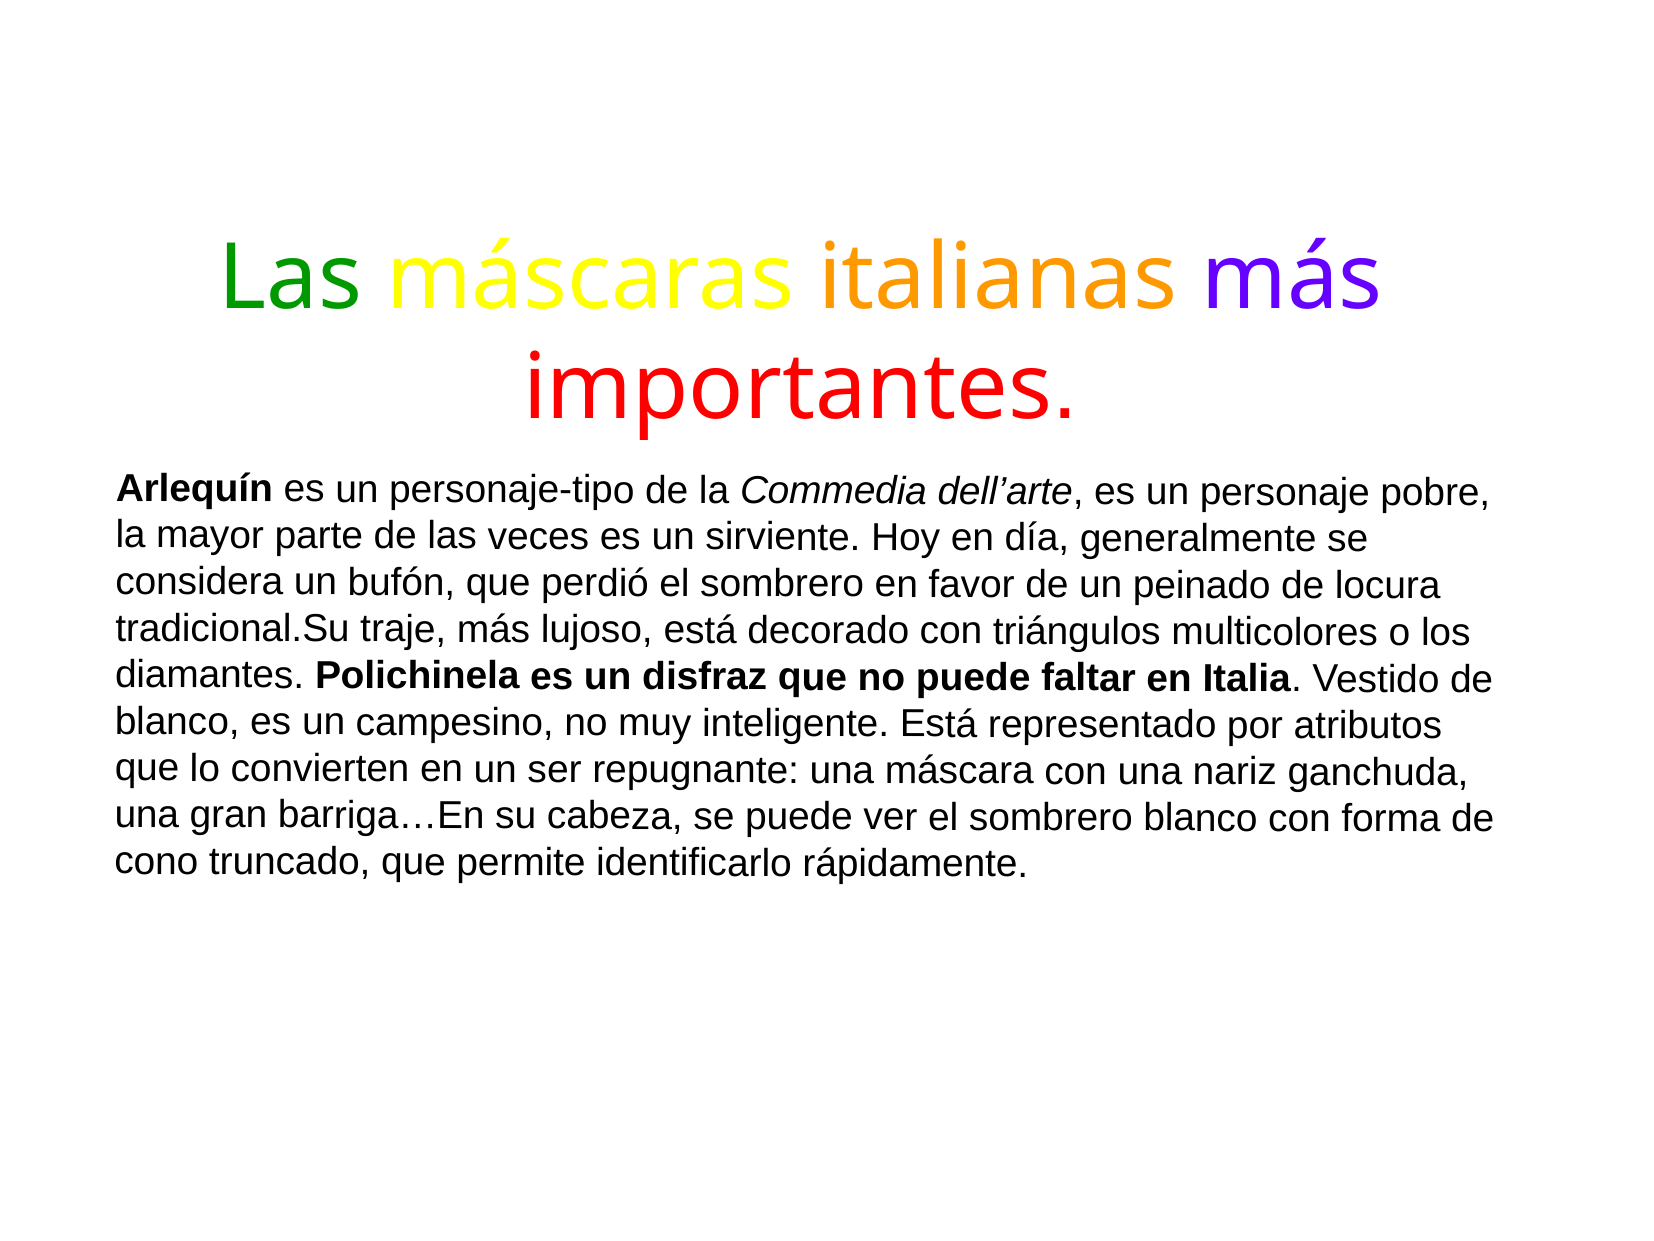

# Las máscaras italianas más importantes.
Arlequín es un personaje-tipo de la Commedia dell’arte, es un personaje pobre, la mayor parte de las veces es un sirviente. Hoy en día, generalmente se considera un bufón, que perdió el sombrero en favor de un peinado de locura tradicional.Su traje, más lujoso, está decorado con triángulos multicolores o los diamantes. Polichinela es un disfraz que no puede faltar en Italia. Vestido de blanco, es un campesino, no muy inteligente. Está representado por atributos que lo convierten en un ser repugnante: una máscara con una nariz ganchuda, una gran barriga…En su cabeza, se puede ver el sombrero blanco con forma de cono truncado, que permite identificarlo rápidamente.